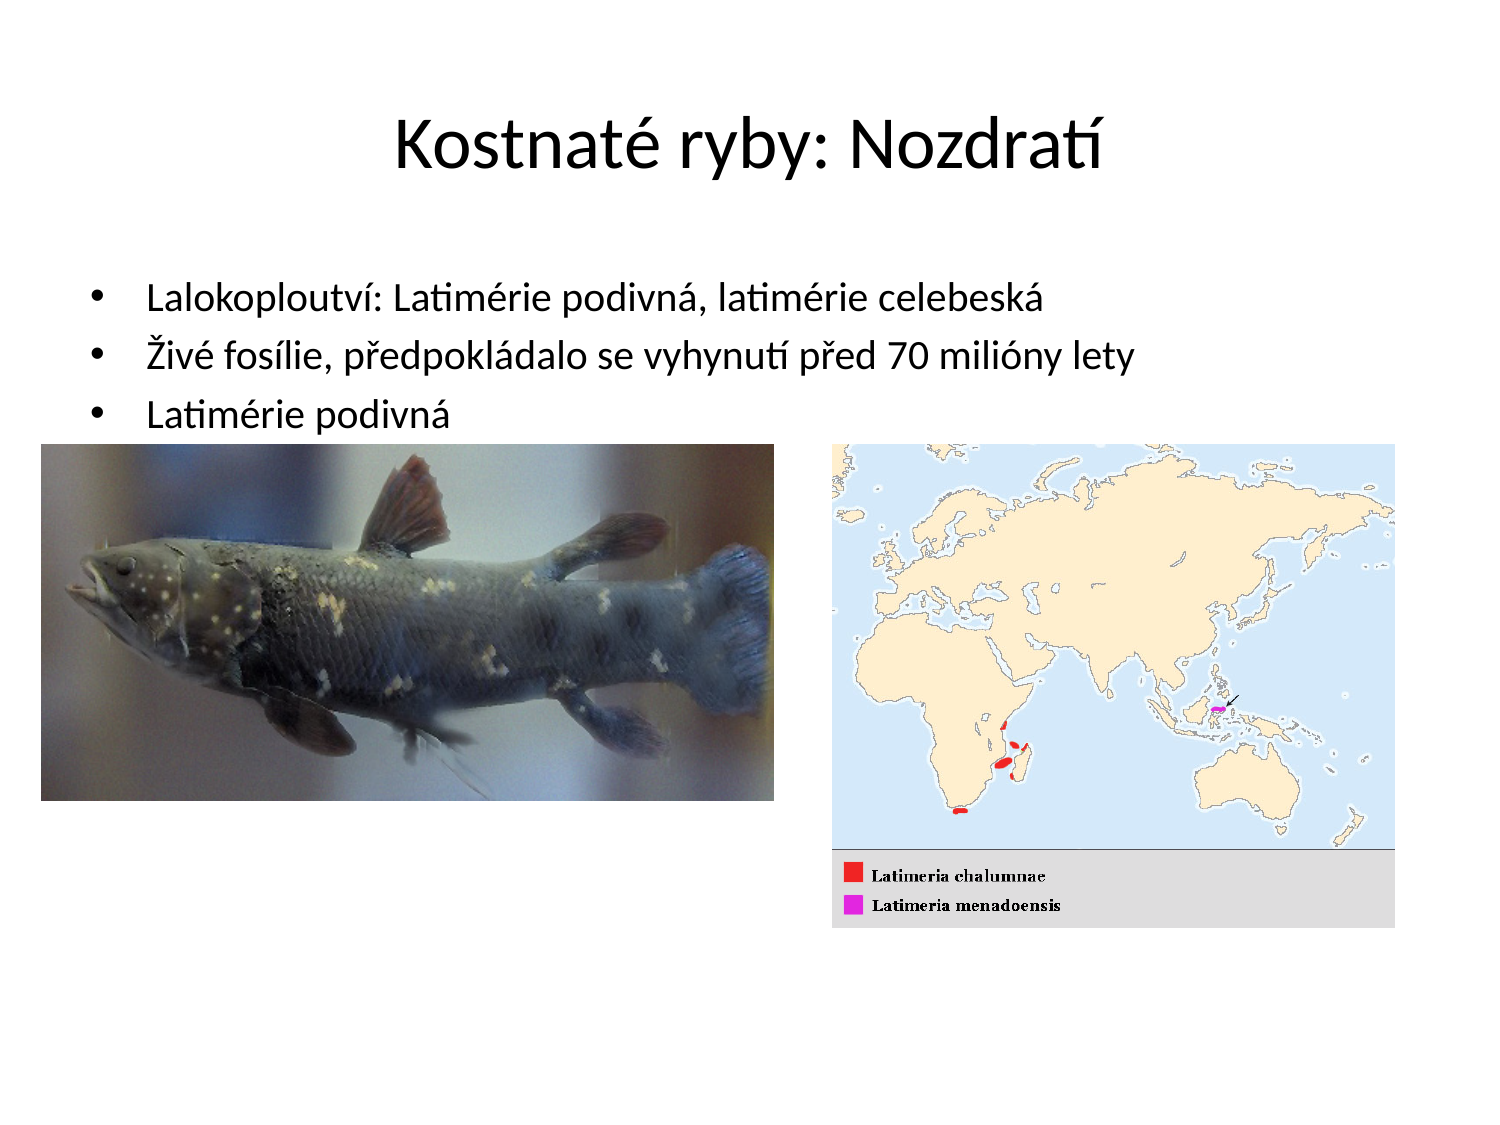

# Kostnaté ryby: Nozdratí
Lalokoploutví: Latimérie podivná, latimérie celebeská
Živé fosílie, předpokládalo se vyhynutí před 70 milióny lety
Latimérie podivná